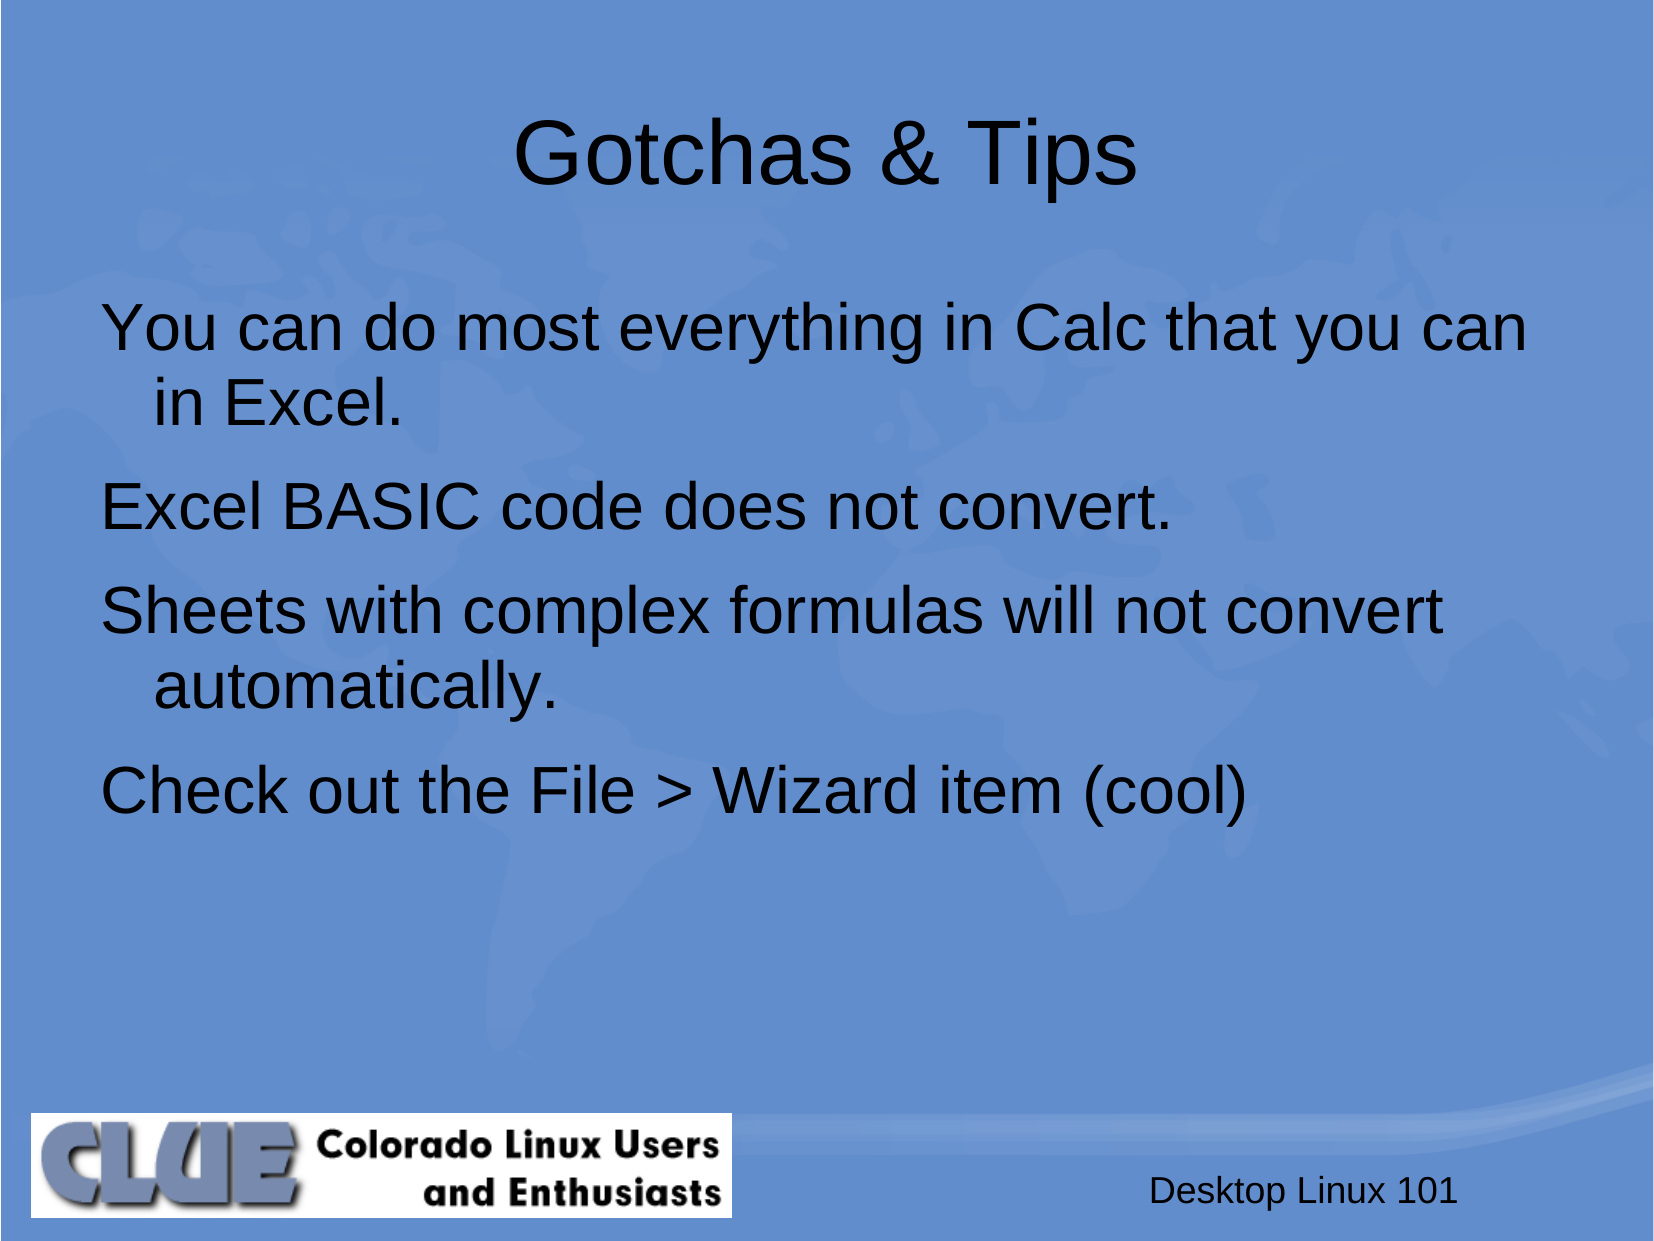

# Gotchas & Tips
You can do most everything in Calc that you can in Excel.
Excel BASIC code does not convert.
Sheets with complex formulas will not convert automatically.
Check out the File > Wizard item (cool)